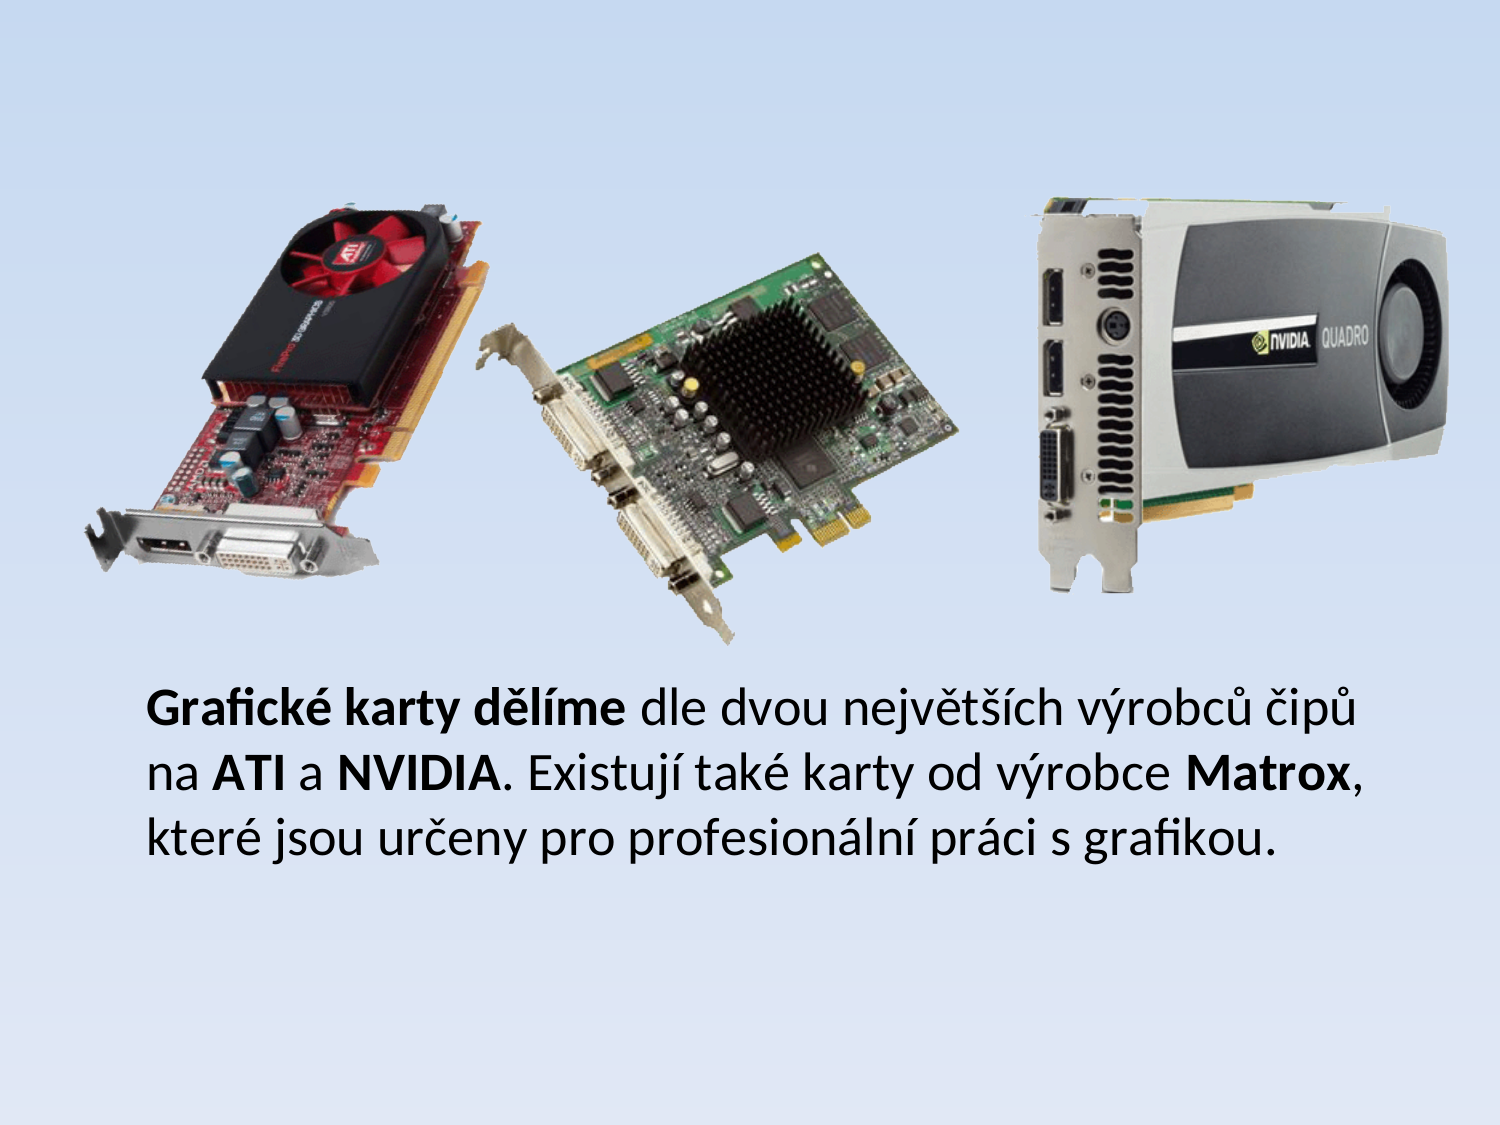

# Grafické karty dělíme dle dvou největších výrobců čipů na ATI a NVIDIA. Existují také karty od výrobce Matrox, které jsou určeny pro profesionální práci s grafikou.